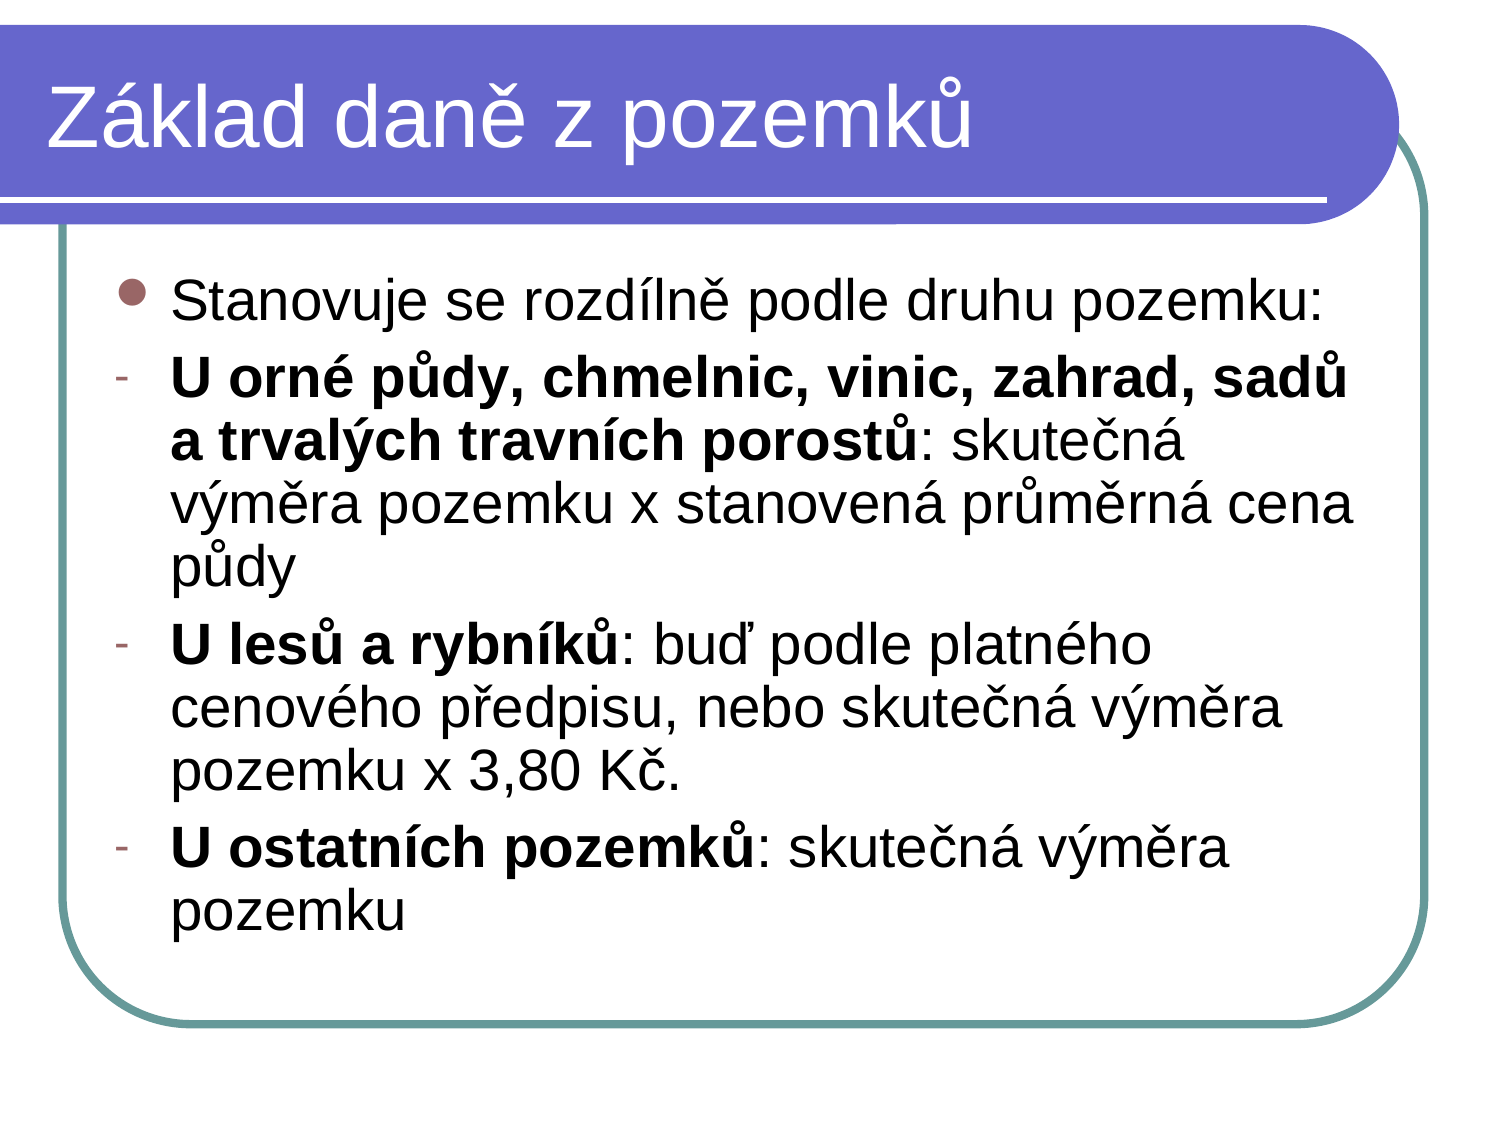

# Základ daně z pozemků
Stanovuje se rozdílně podle druhu pozemku:
U orné půdy, chmelnic, vinic, zahrad, sadů a trvalých travních porostů: skutečná výměra pozemku x stanovená průměrná cena půdy
U lesů a rybníků: buď podle platného cenového předpisu, nebo skutečná výměra pozemku x 3,80 Kč.
U ostatních pozemků: skutečná výměra pozemku